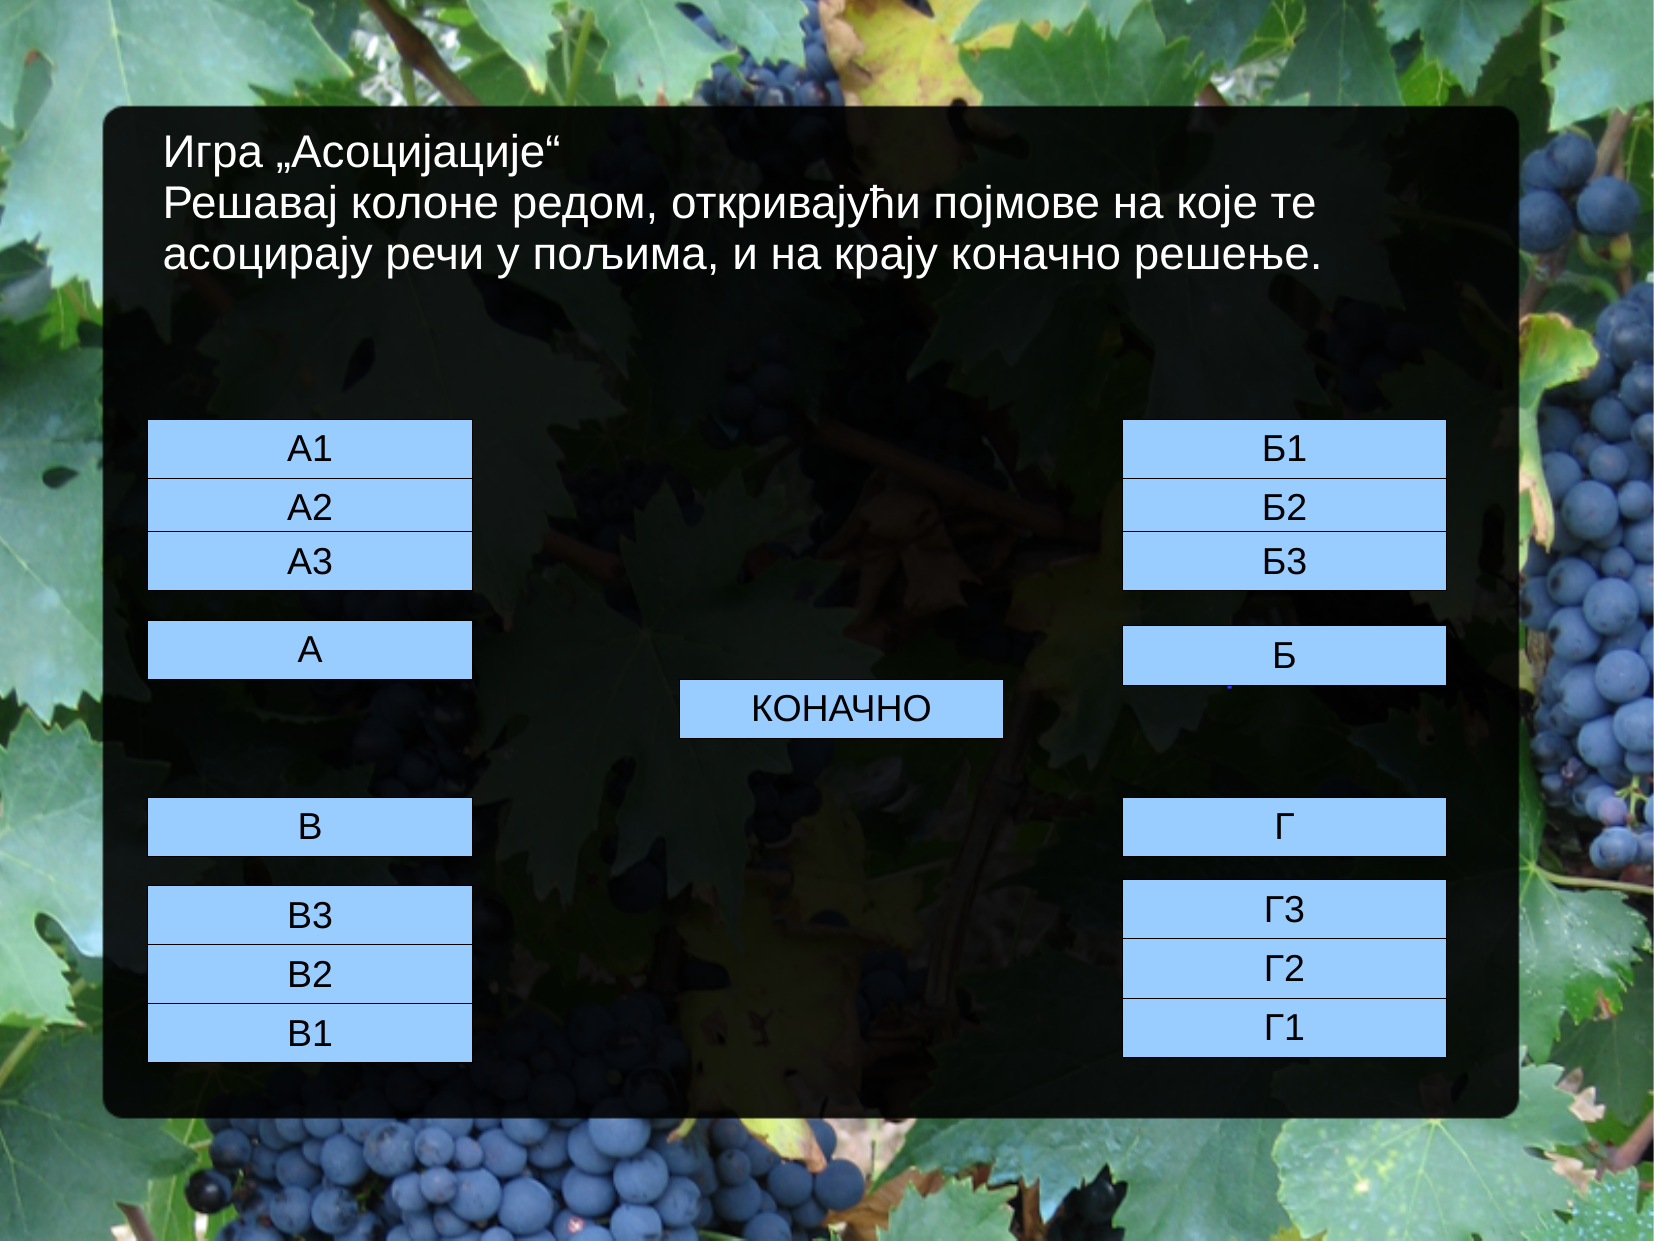

Игра „Асоцијације“
Решавај колоне редом, откривајући појмове на које те асоцирају речи у пољима, и на крају коначно решење.
џин шаргарепа
сљезове боје купус
намештај лук
башта поврће
 ВРТ
цвеће ограда
љубичица дрвена
лала тараба
ружа Том Сојер
А1
Б1
А2
Б2
А3
Б3
А
Б
КОНАЧНО
В
Г
Г3
В3
Г2
В2
Г1
В1